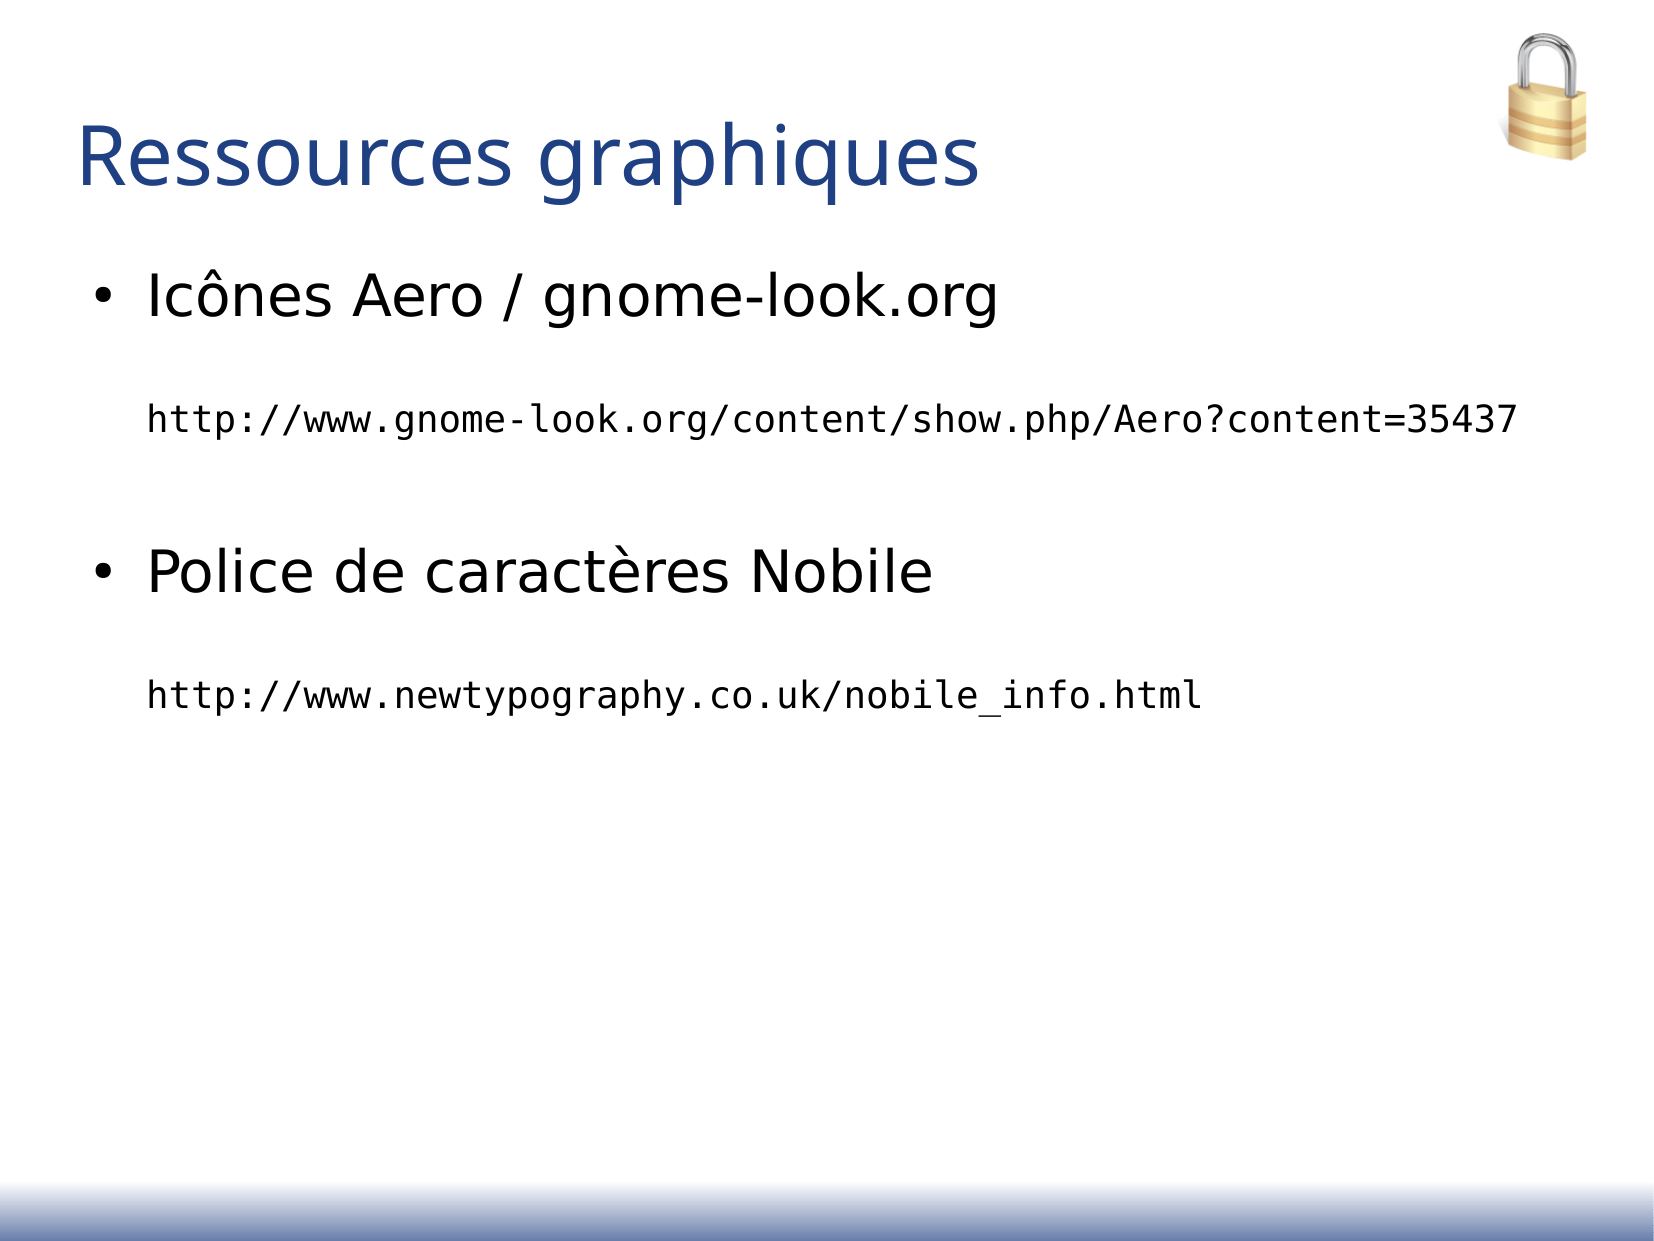

# Ressources graphiques
Icônes Aero / gnome-look.org
http://www.gnome-look.org/content/show.php/Aero?content=35437
Police de caractères Nobile
http://www.newtypography.co.uk/nobile_info.html